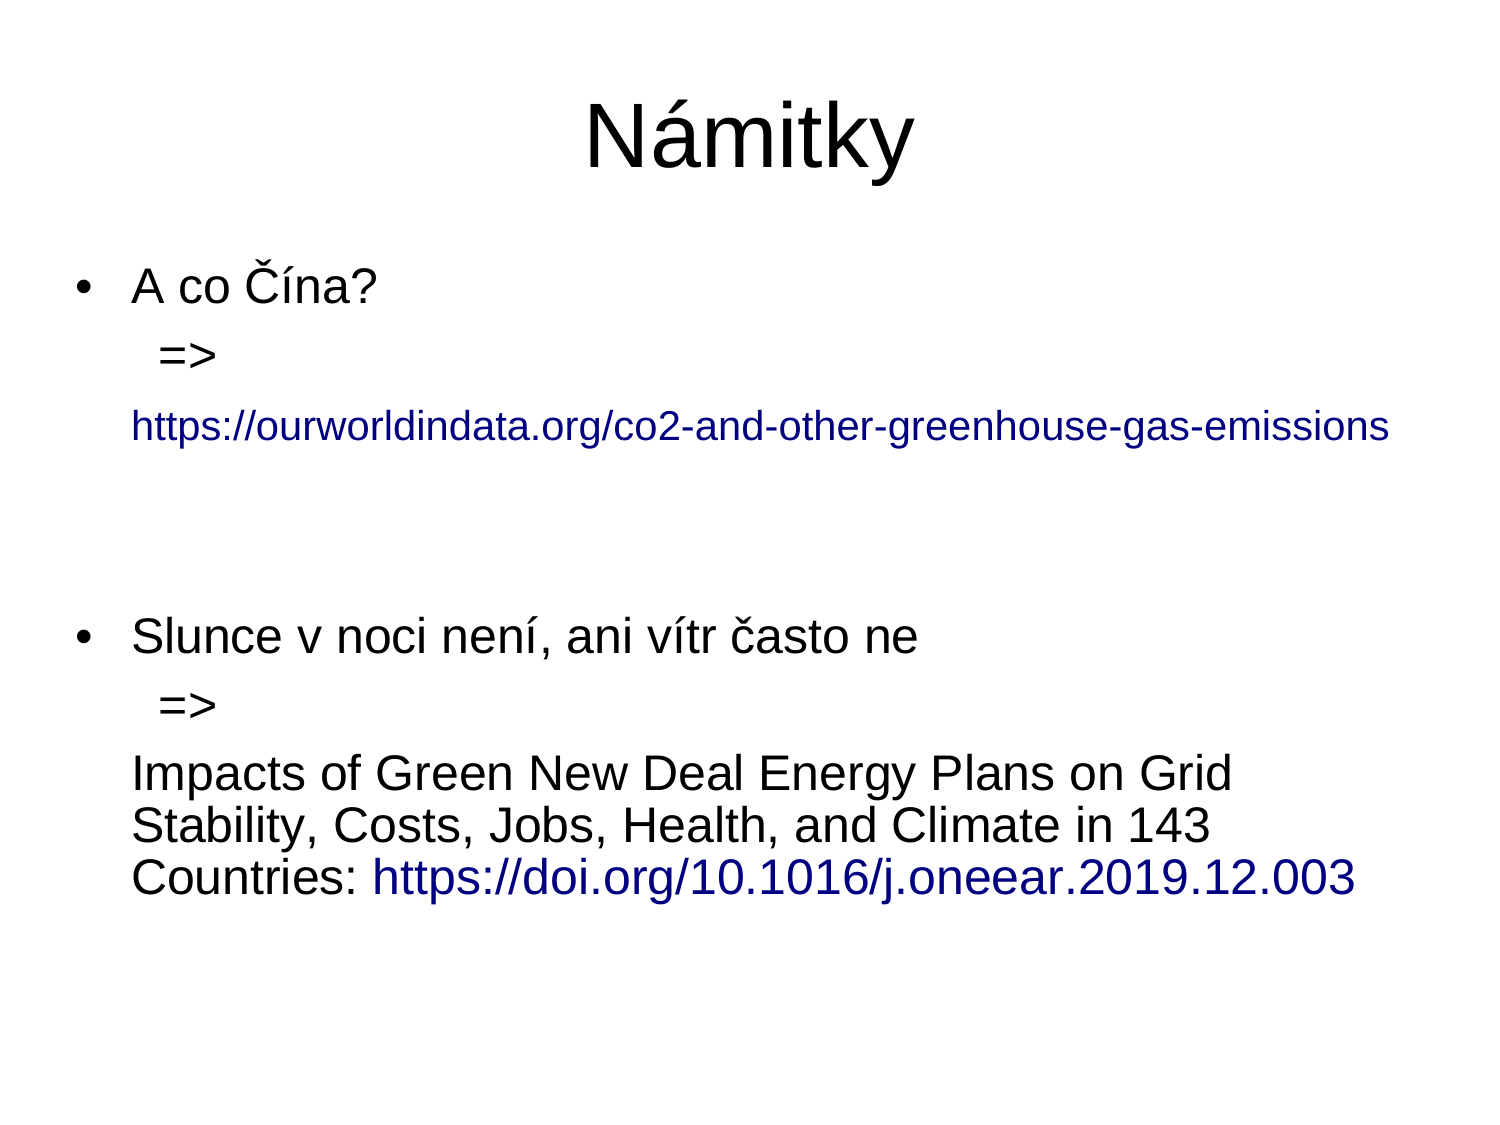

# Námitky
A co Čína?
 =>
https://ourworldindata.org/co2-and-other-greenhouse-gas-emissions
Slunce v noci není, ani vítr často ne
 =>
Impacts of Green New Deal Energy Plans on Grid Stability, Costs, Jobs, Health, and Climate in 143 Countries: https://doi.org/10.1016/j.oneear.2019.12.003